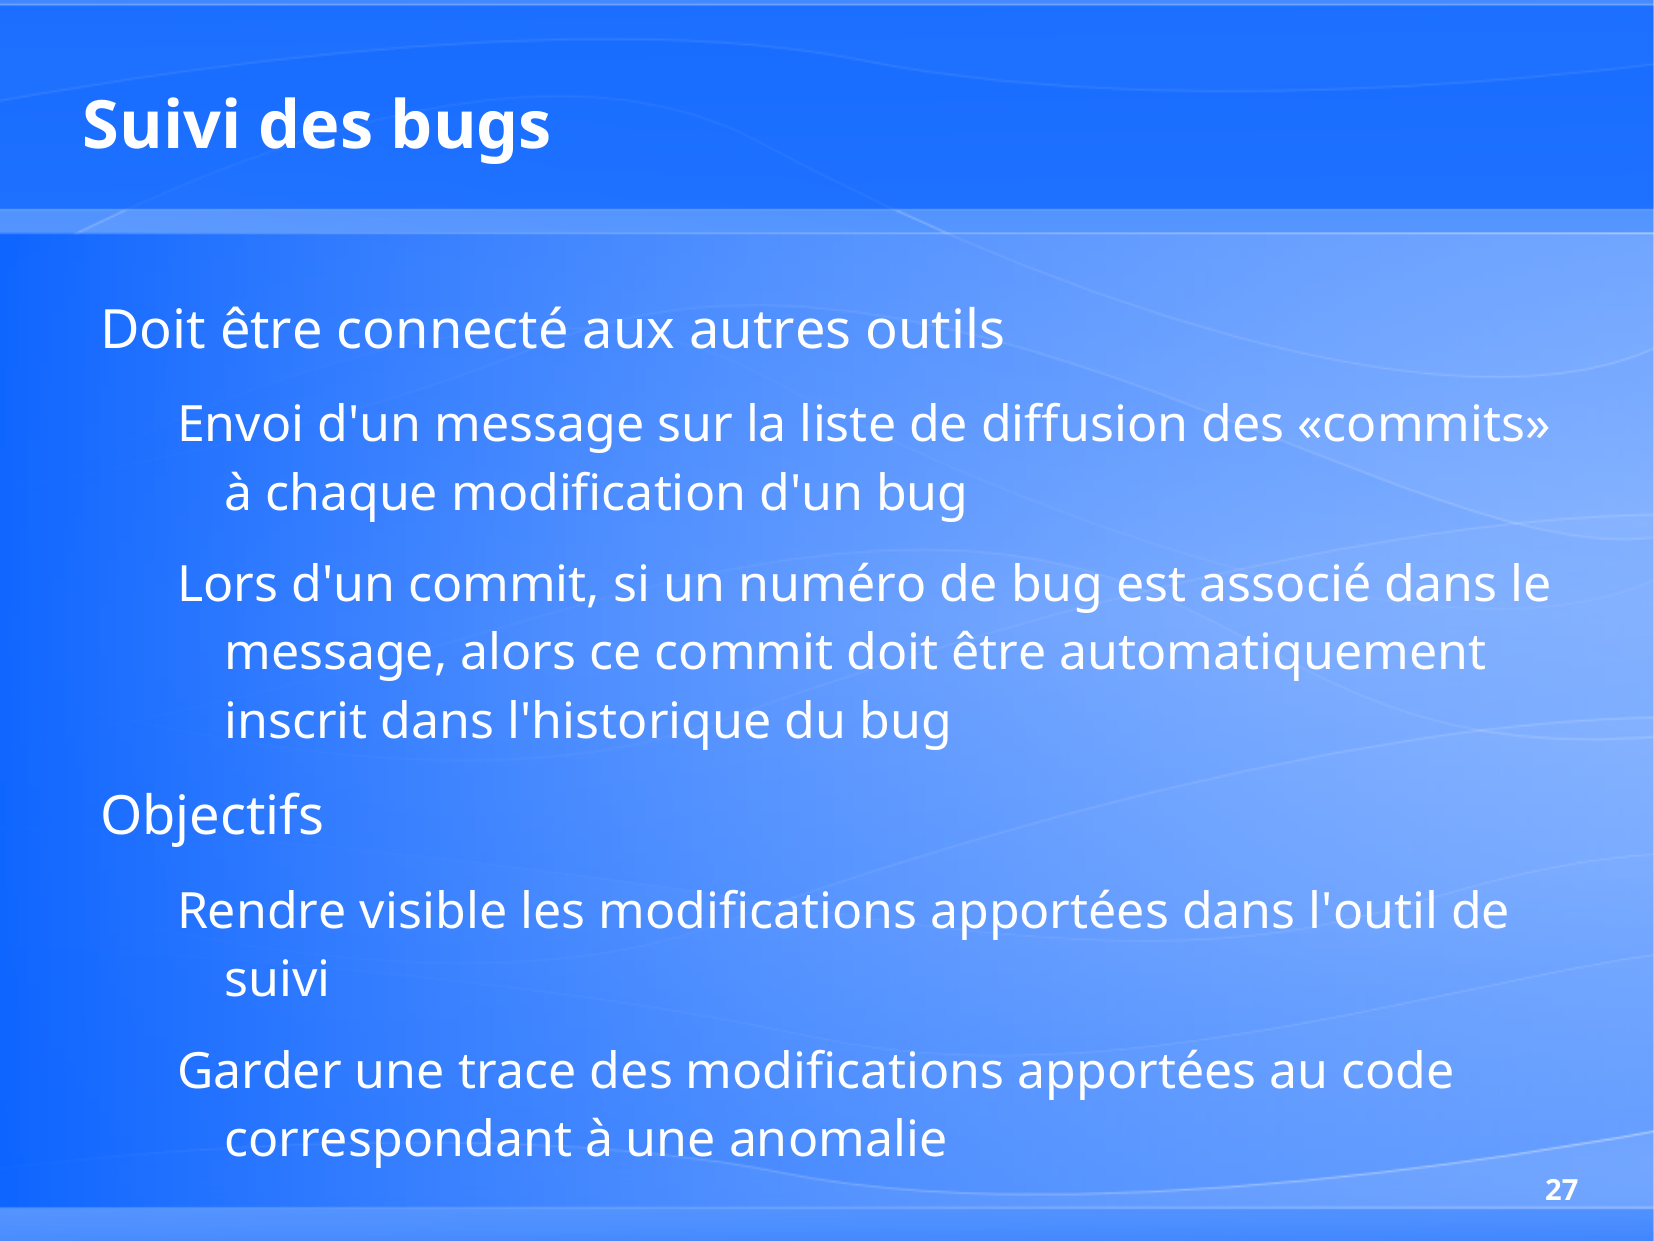

# Suivi des bugs
Doit être connecté aux autres outils
Envoi d'un message sur la liste de diffusion des «commits» à chaque modification d'un bug
Lors d'un commit, si un numéro de bug est associé dans le message, alors ce commit doit être automatiquement inscrit dans l'historique du bug
Objectifs
Rendre visible les modifications apportées dans l'outil de suivi
Garder une trace des modifications apportées au code correspondant à une anomalie
27